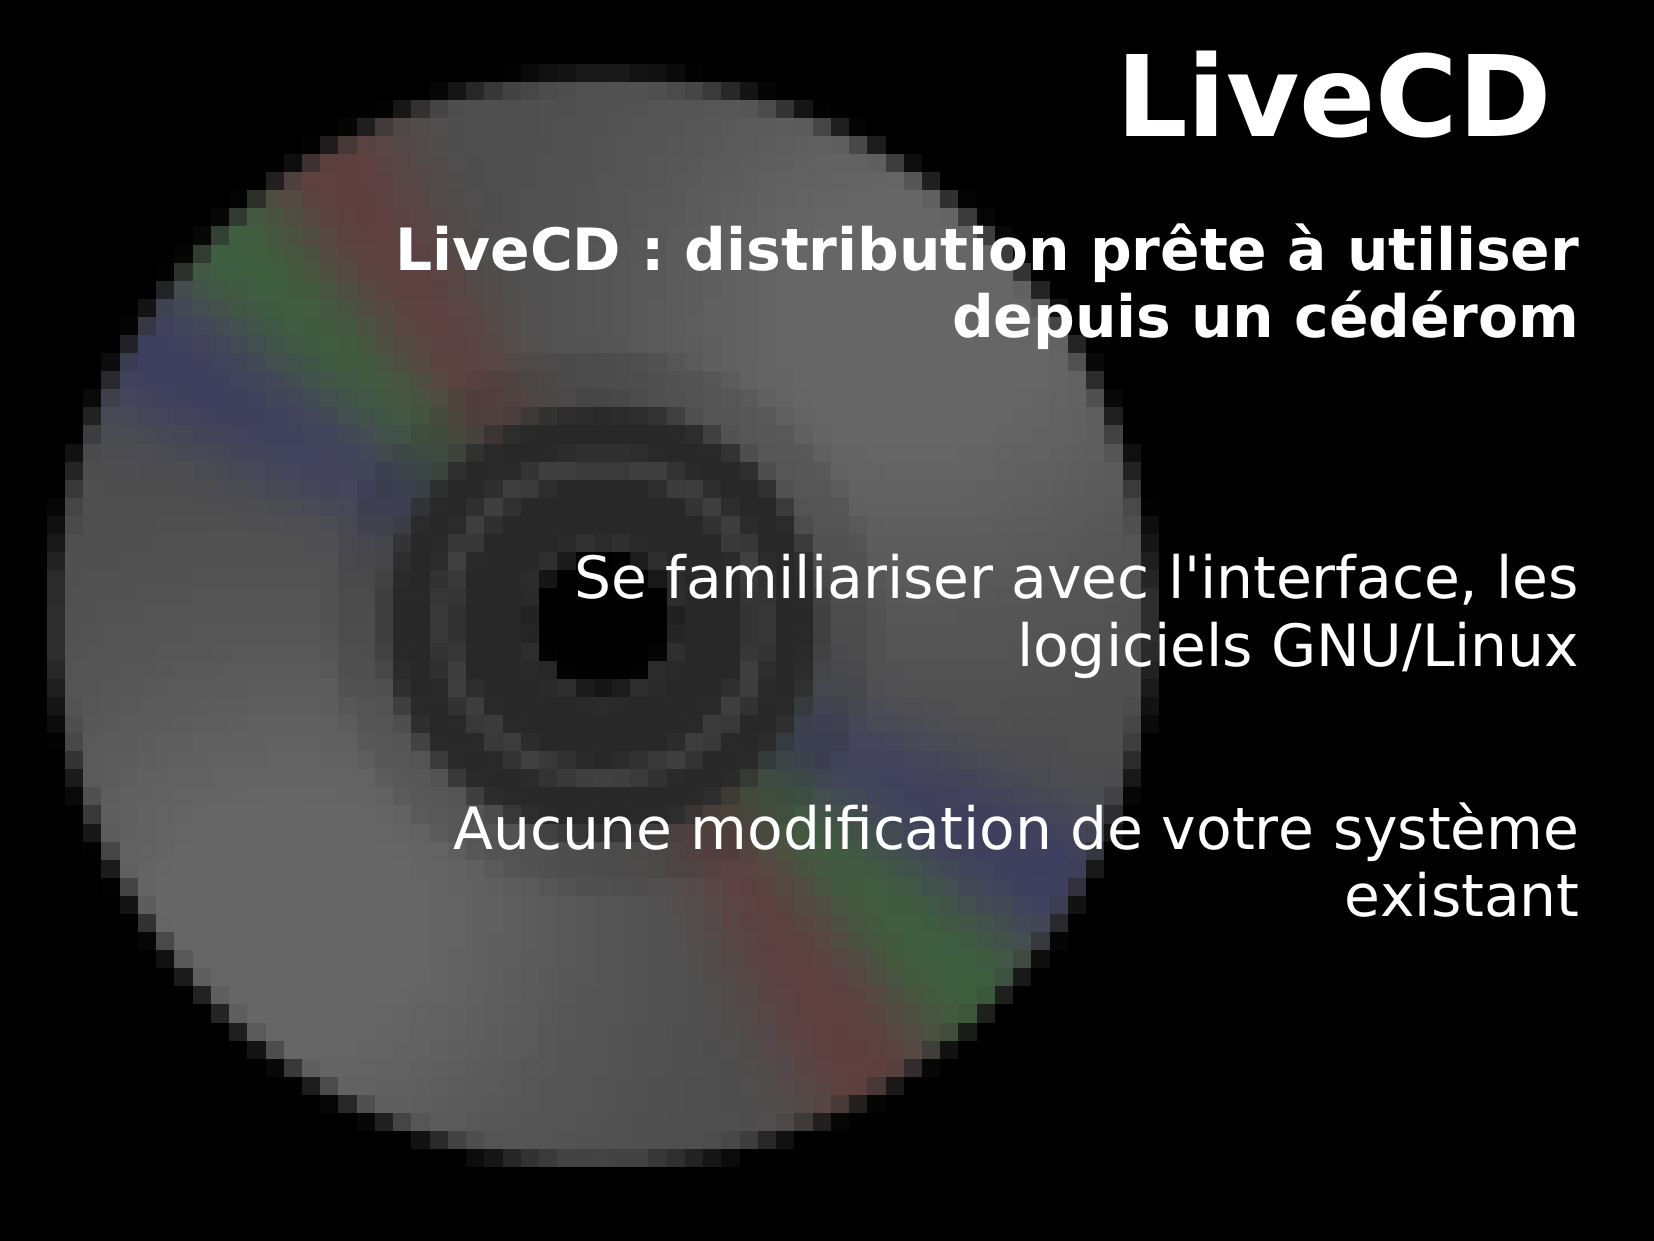

# LiveCD
LiveCD : distribution prête à utiliser depuis un cédérom
Se familiariser avec l'interface, les logiciels GNU/Linux
Aucune modification de votre système existant